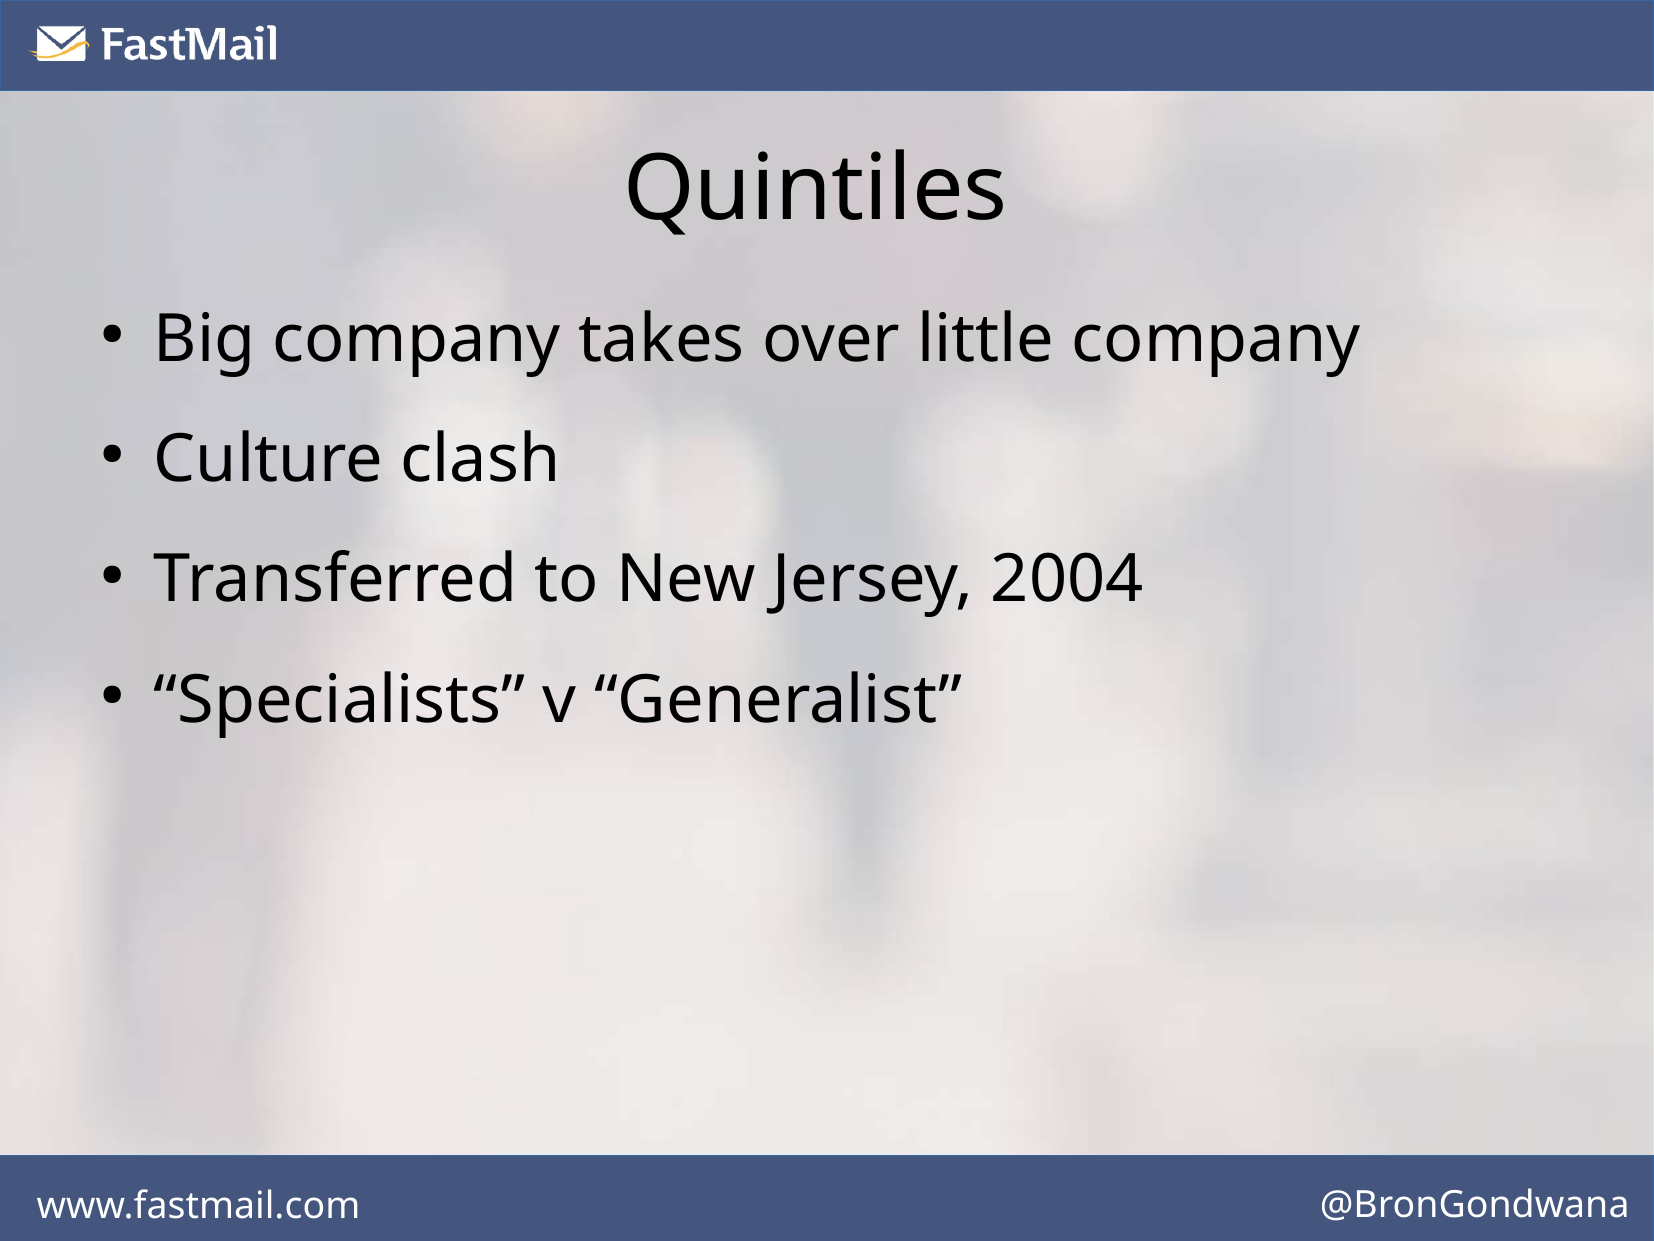

# Quintiles
Big company takes over little company
Culture clash
Transferred to New Jersey, 2004
“Specialists” v “Generalist”